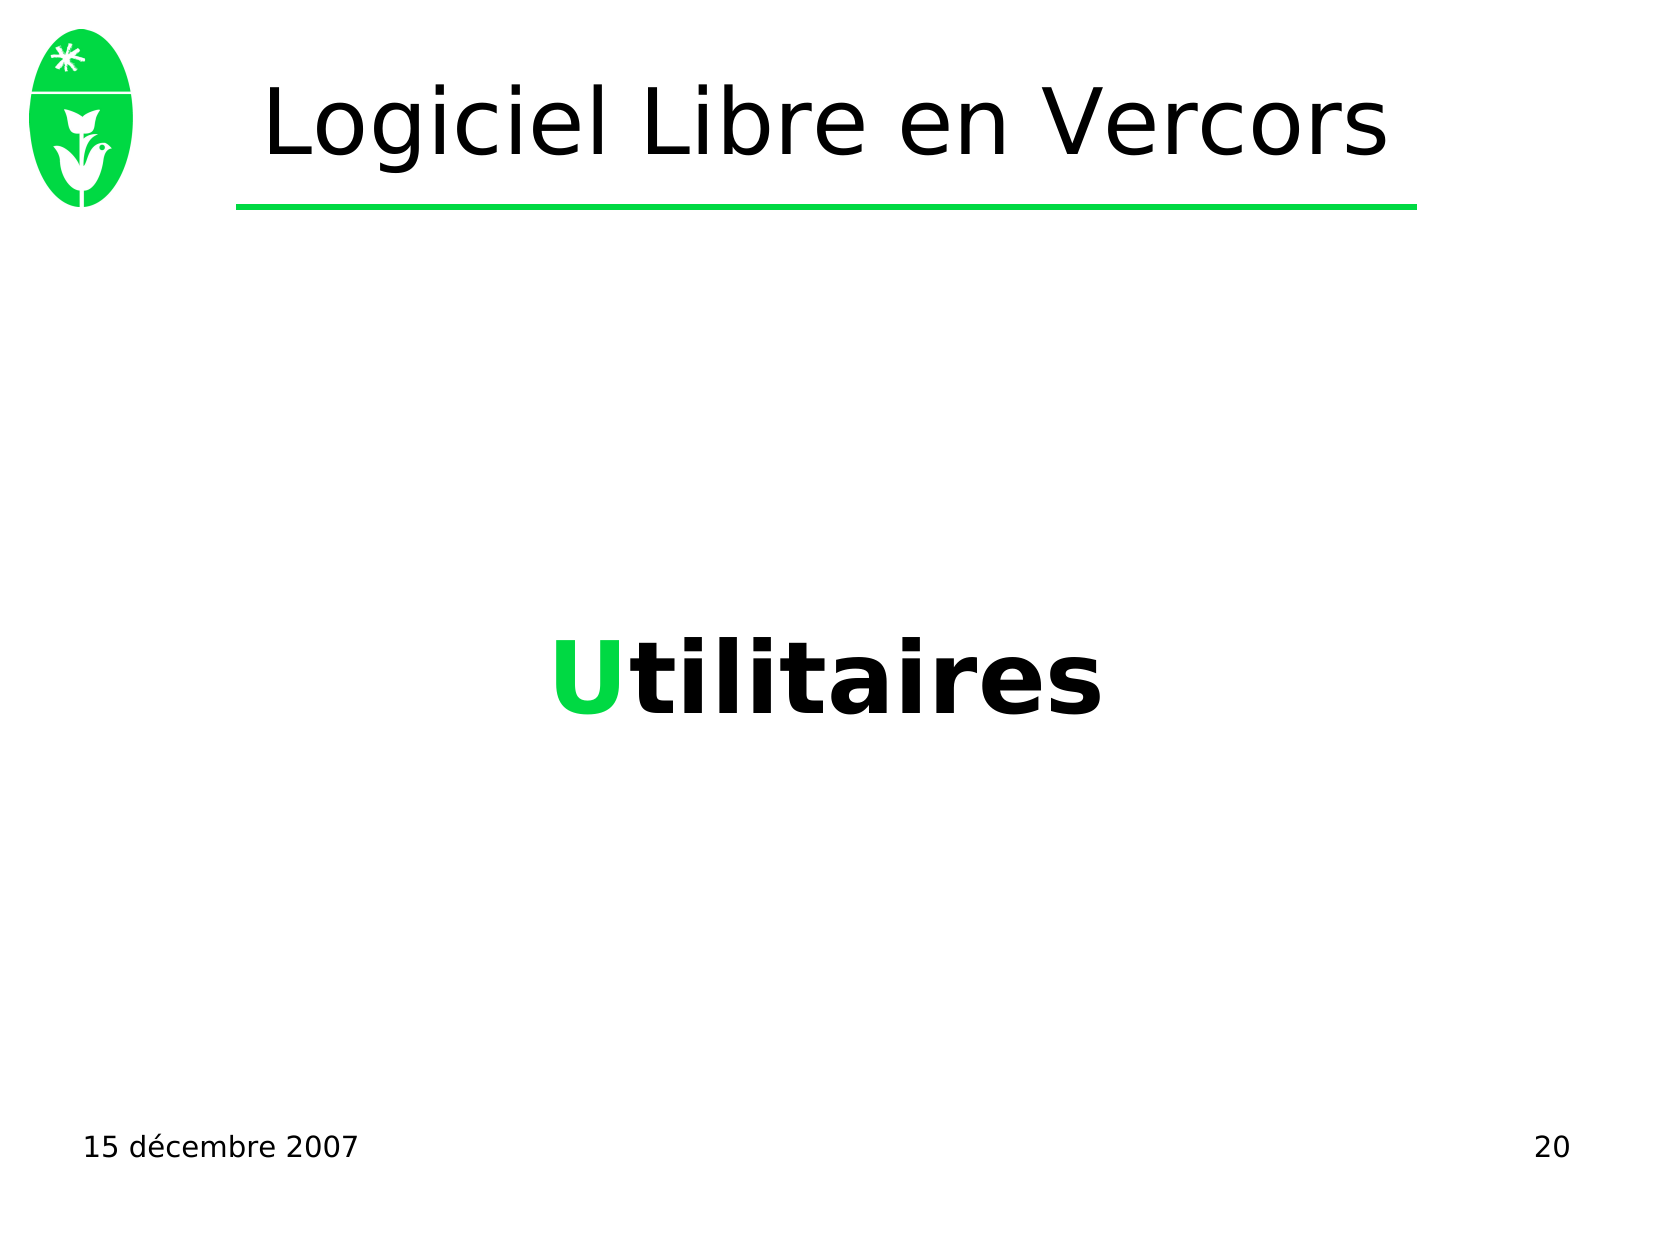

# Logiciel Libre en Vercors
Utilitaires
15 décembre 2007
20